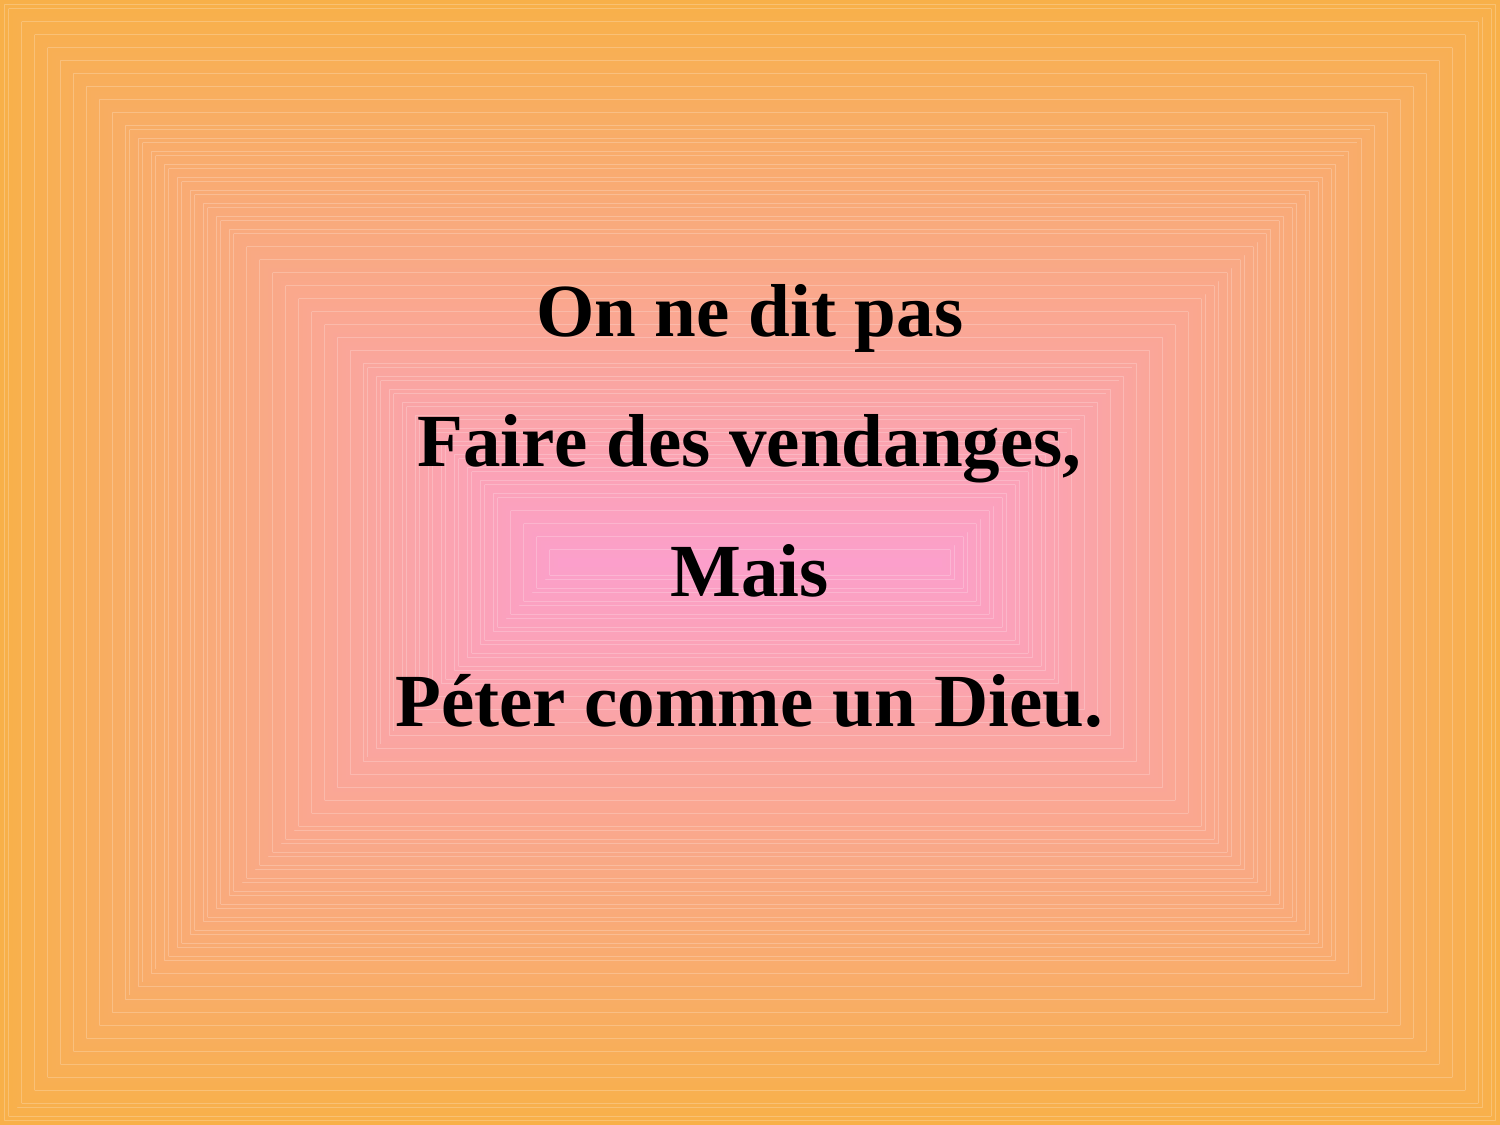

On ne dit pas
Faire des vendanges,
Mais
Péter comme un Dieu.